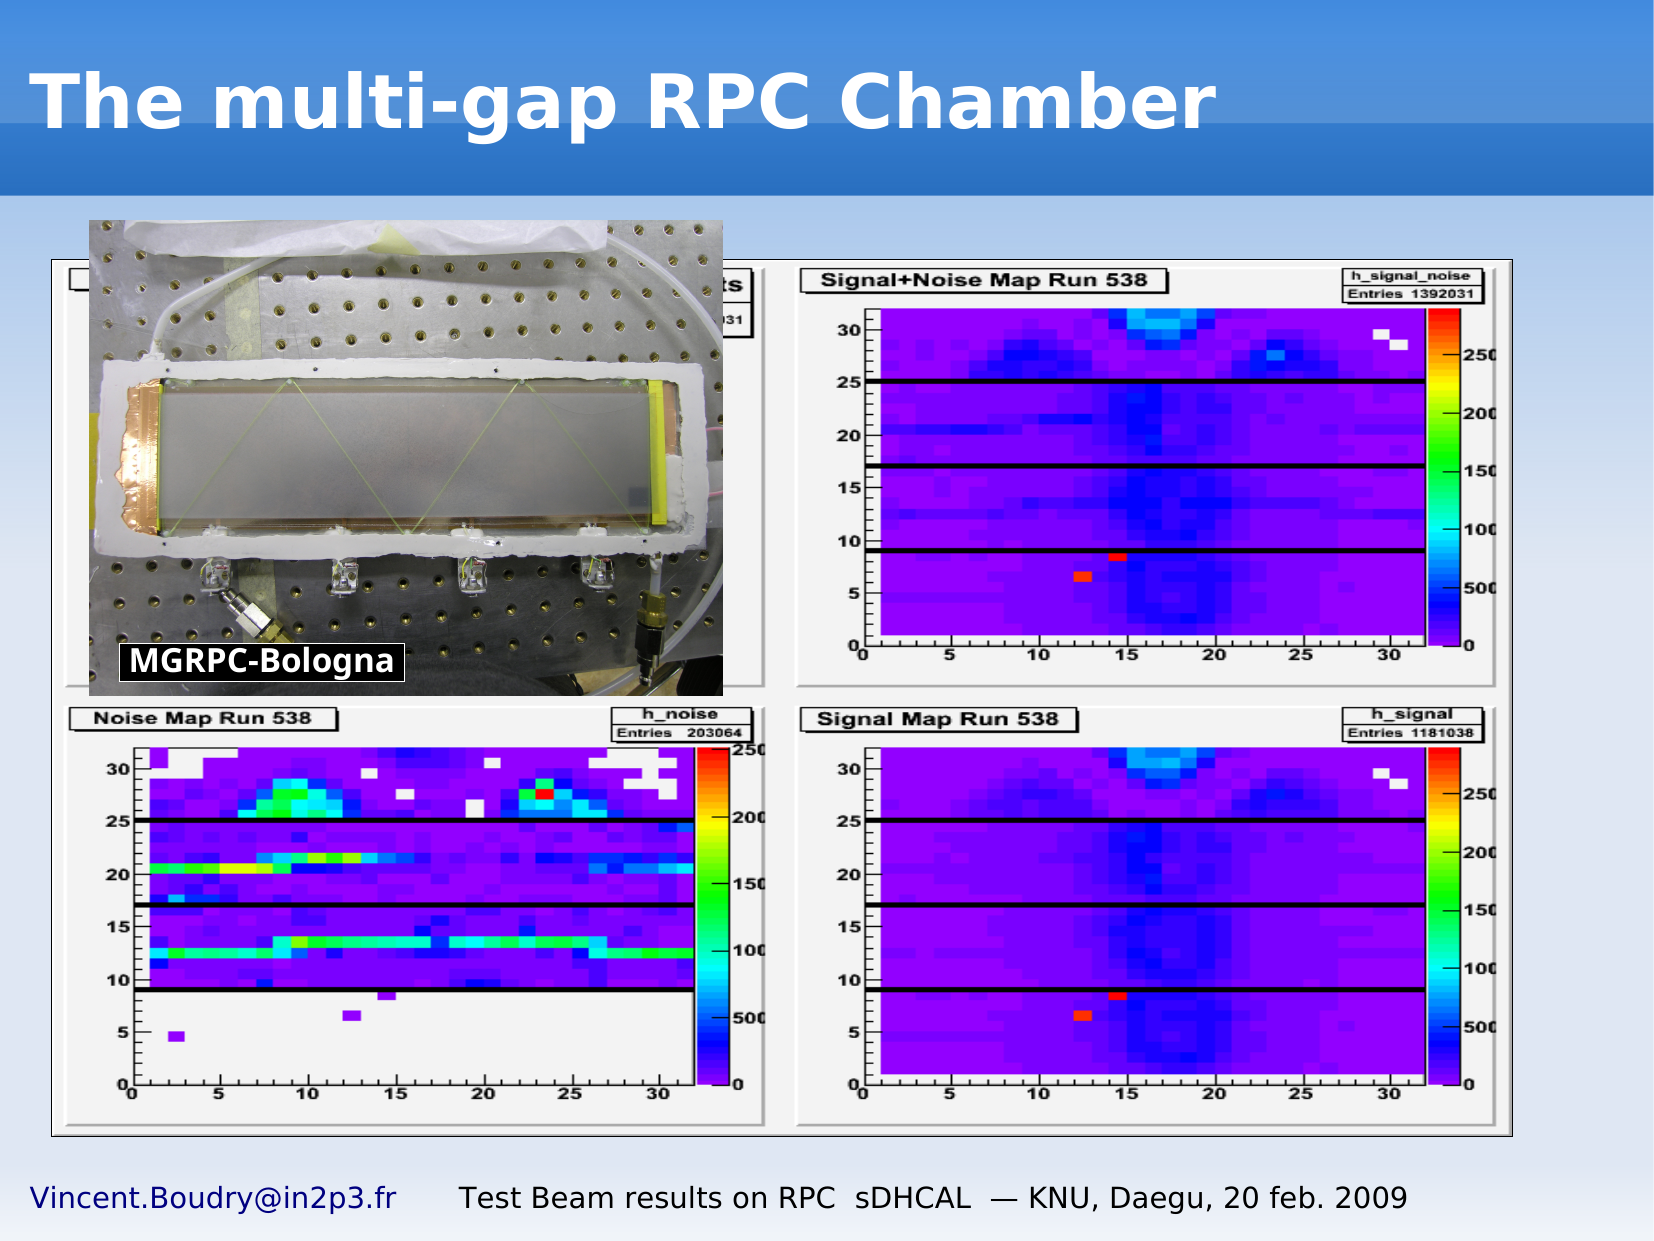

# The multi-gap RPC Chamber
MGRPC-Bologna
Vincent.Boudry@in2p3.fr
Test Beam results on RPC sDHCAL — KNU, Daegu, 20 feb. 2009